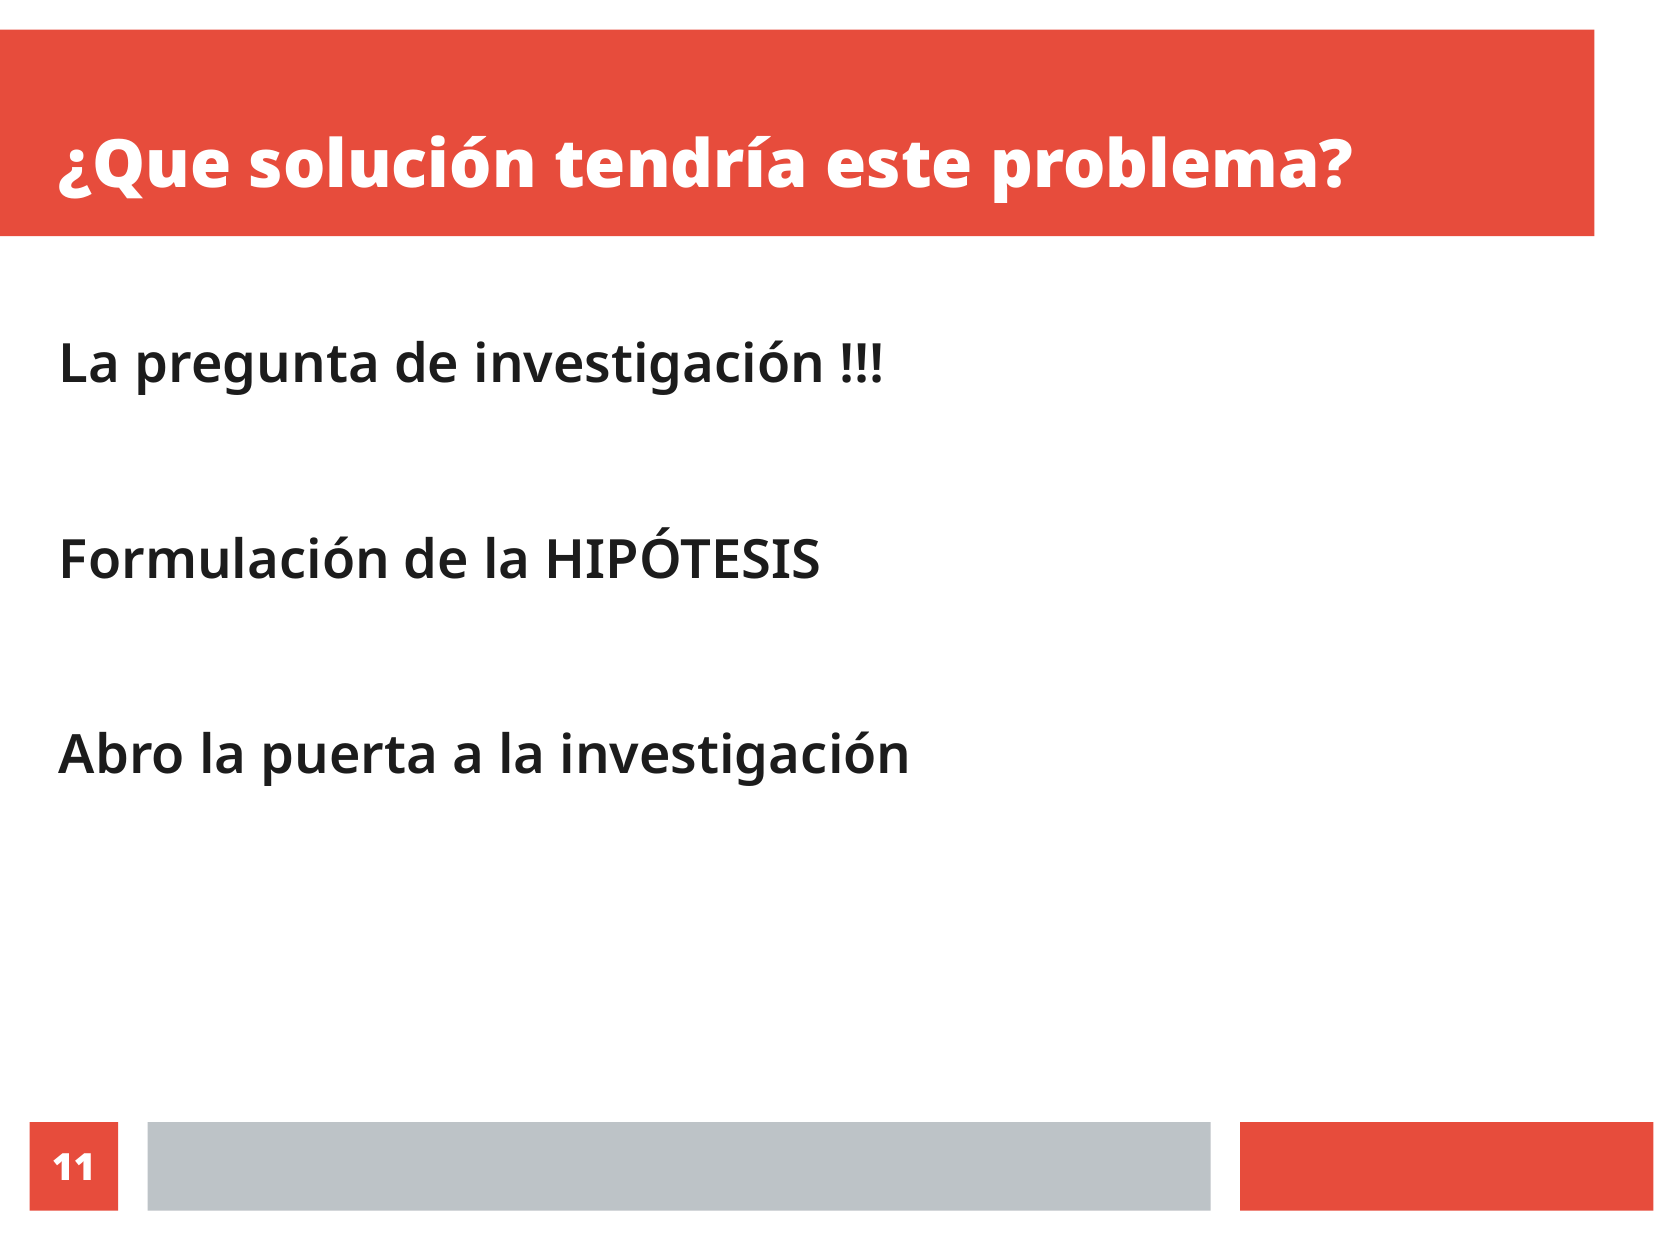

# ¿Que solución tendría este problema?
La pregunta de investigación !!!
Formulación de la HIPÓTESIS
Abro la puerta a la investigación
11